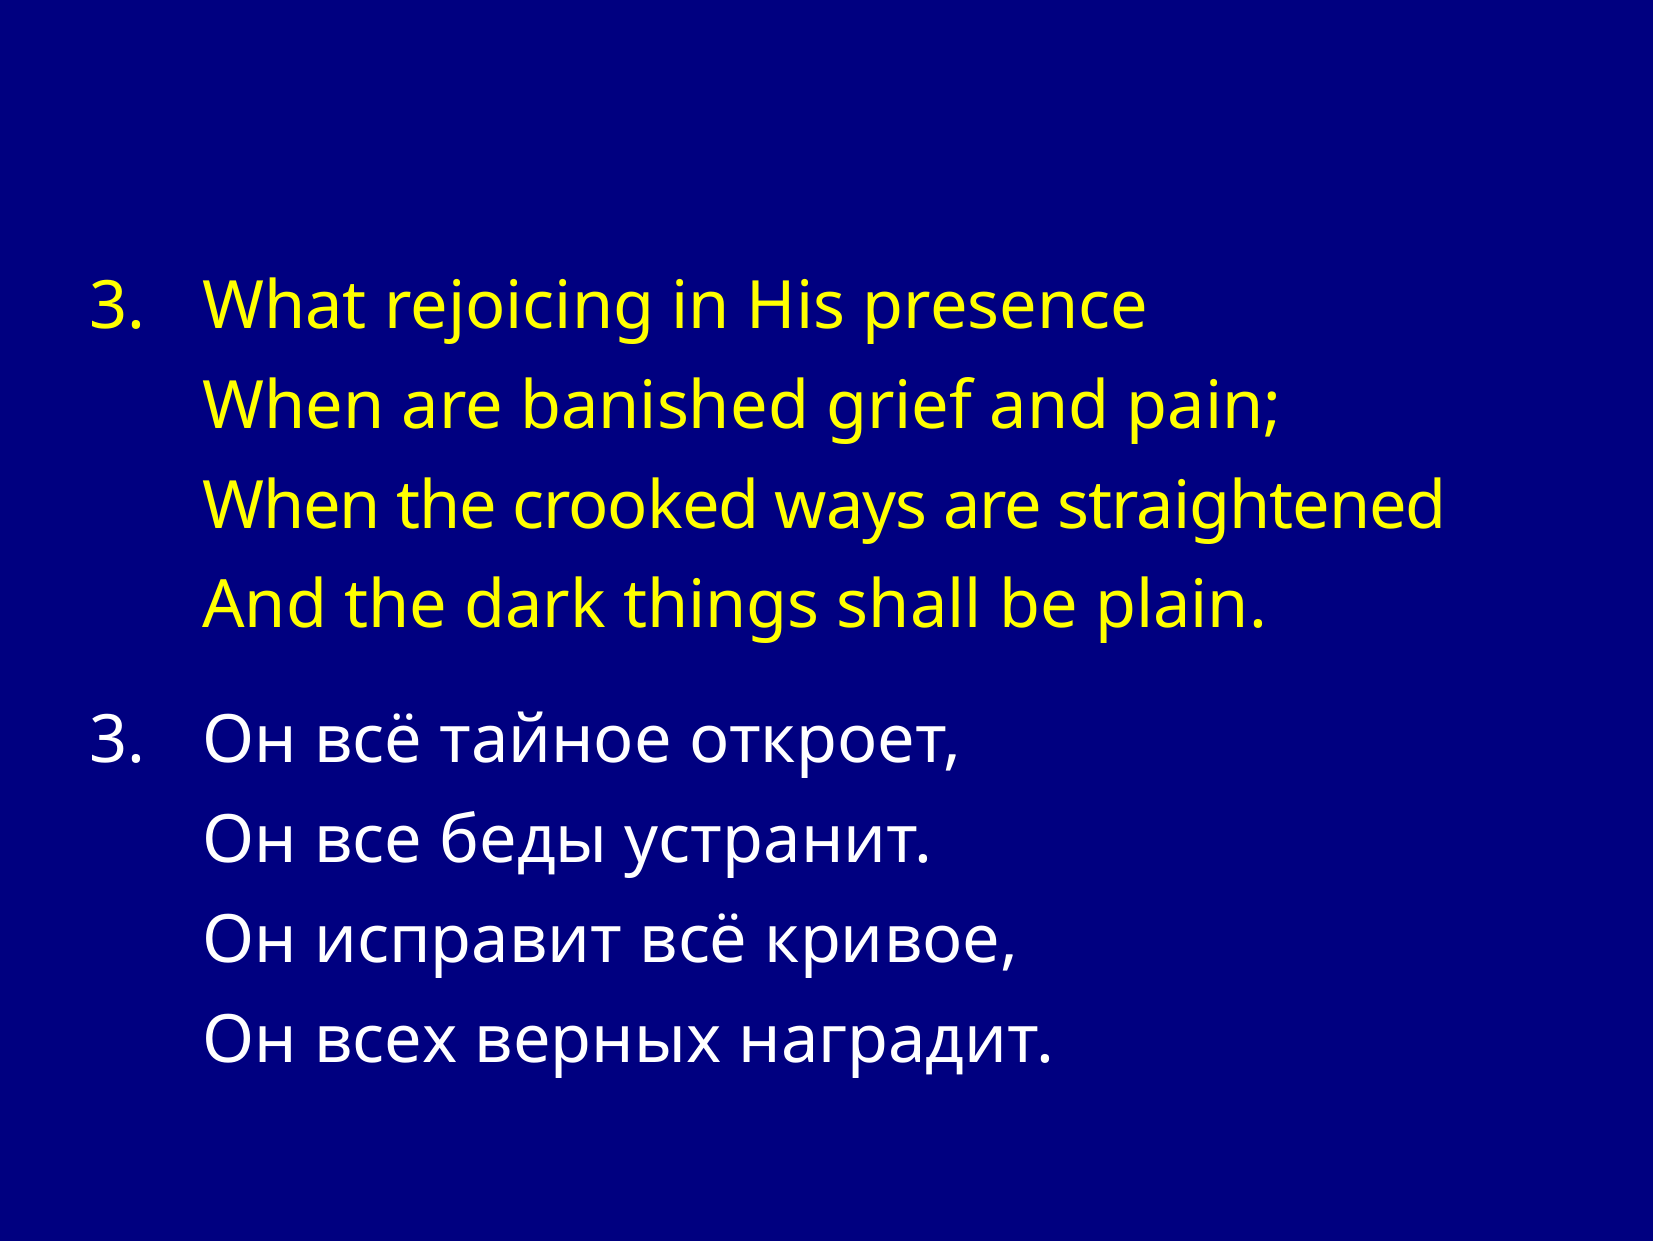

3.	What rejoicing in His presence
	When are banished grief and pain;
	When the crooked ways are straightened
	And the dark things shall be plain.
3.	Он всё тайное откроет,
	Он все беды устранит.
	Он исправит всё кривое,
	Он всех верных наградит.